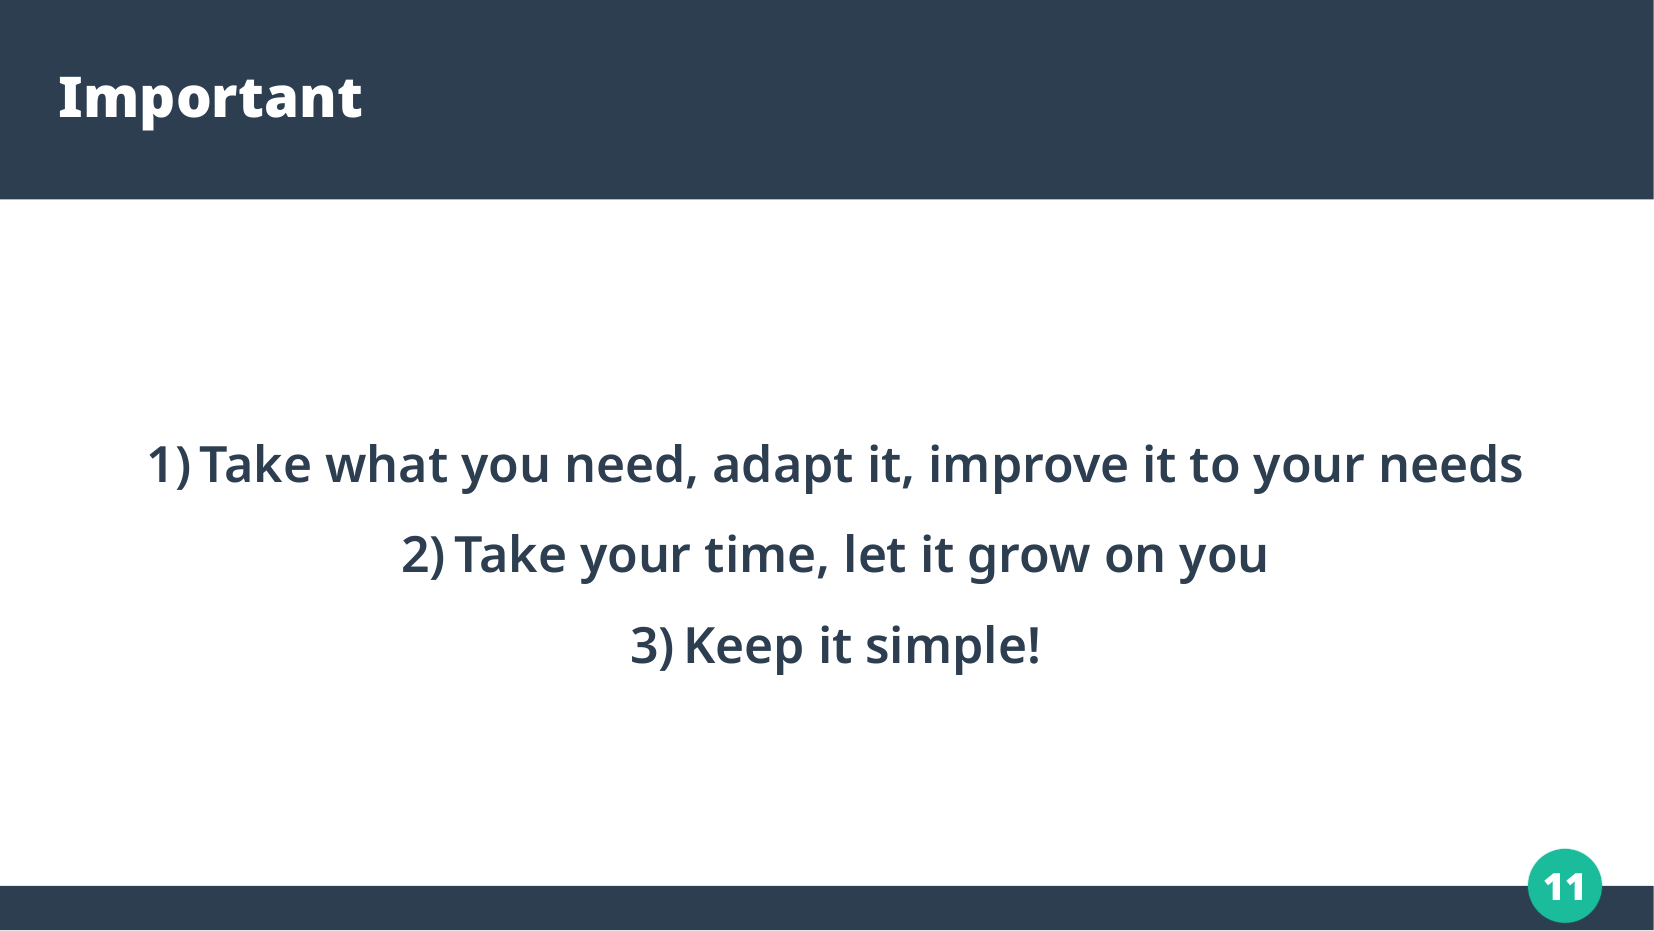

# Important
Take what you need, adapt it, improve it to your needs
Take your time, let it grow on you
Keep it simple!